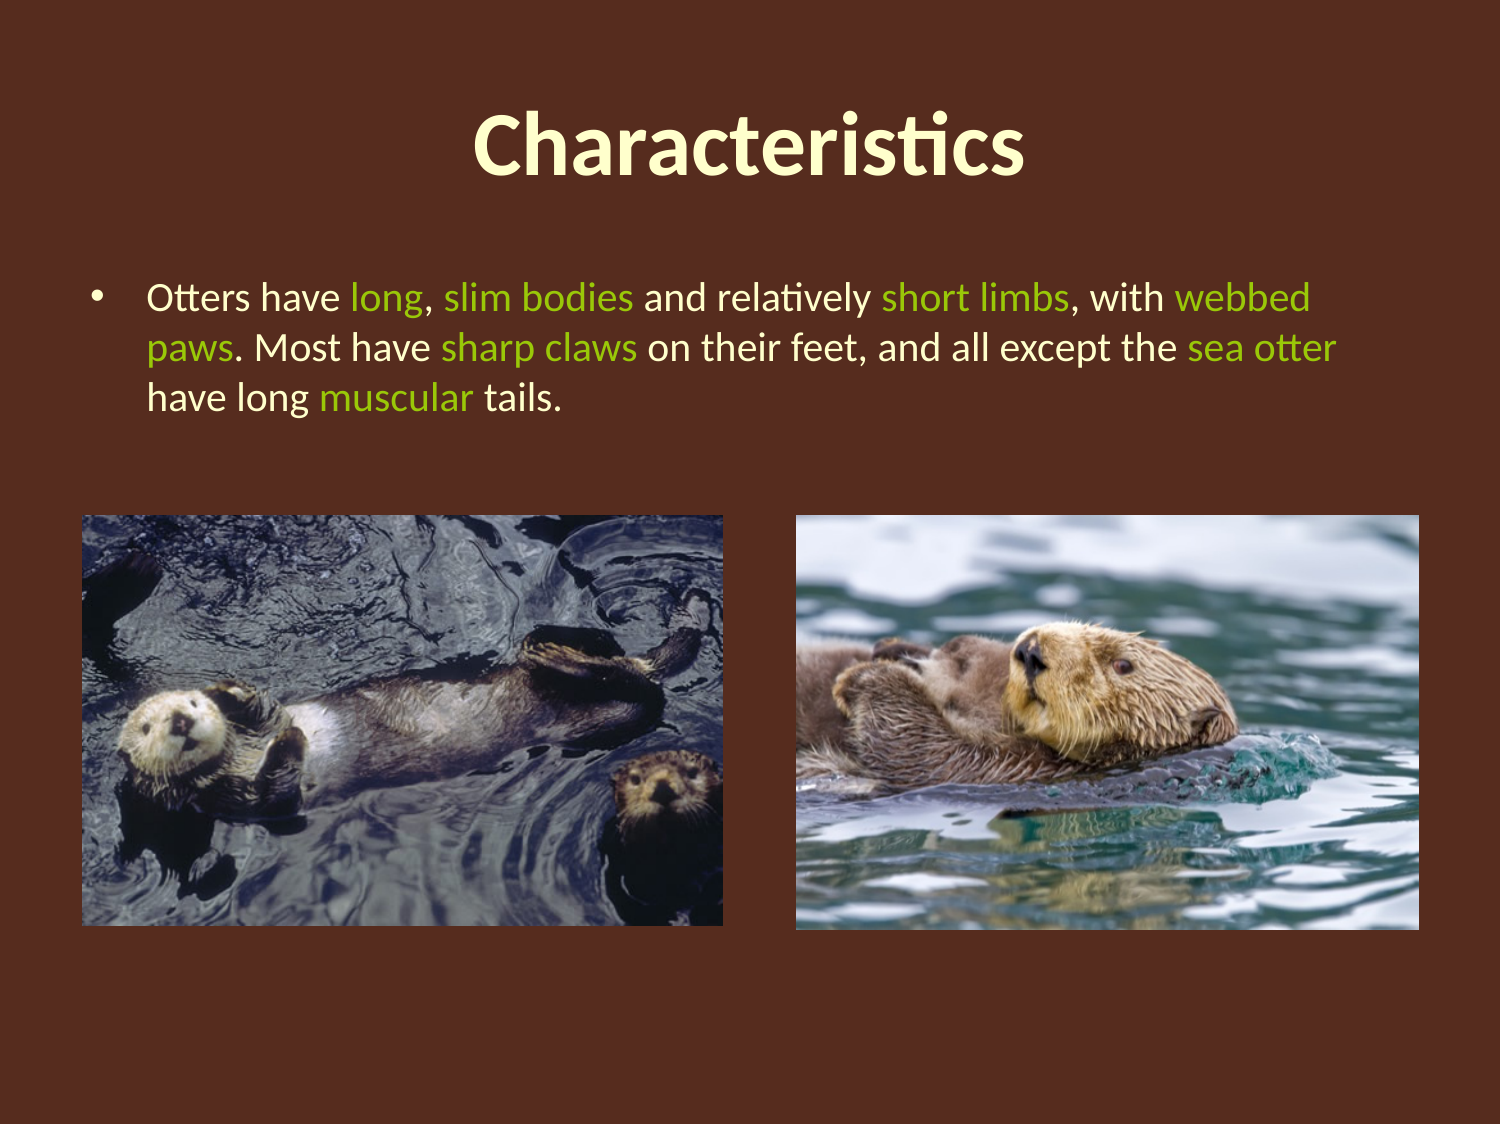

# Characteristics
Otters have long, slim bodies and relatively short limbs, with webbed paws. Most have sharp claws on their feet, and all except the sea otter have long muscular tails.